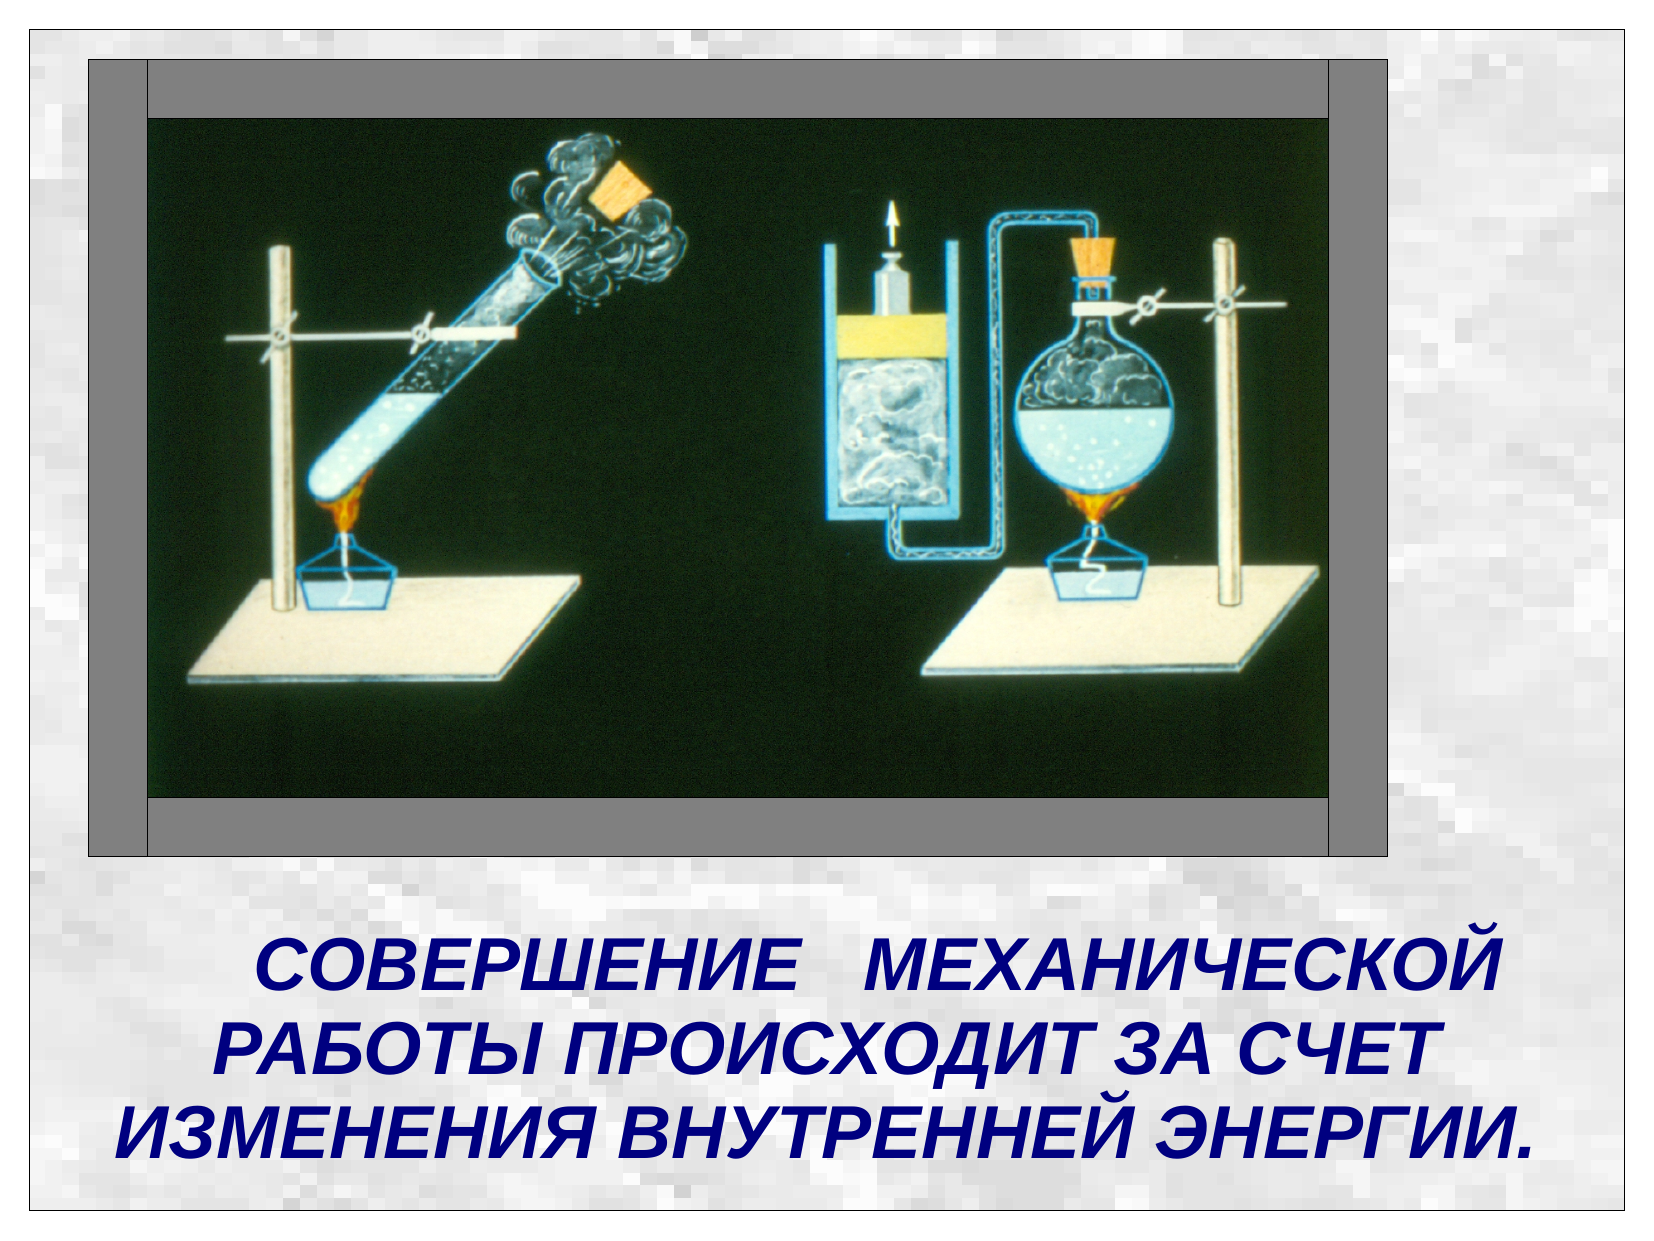

СОВЕРШЕНИЕ МЕХАНИЧЕСКОЙ РАБОТЫ ПРОИСХОДИТ ЗА СЧЕТ ИЗМЕНЕНИЯ ВНУТРЕННЕЙ ЭНЕРГИИ.